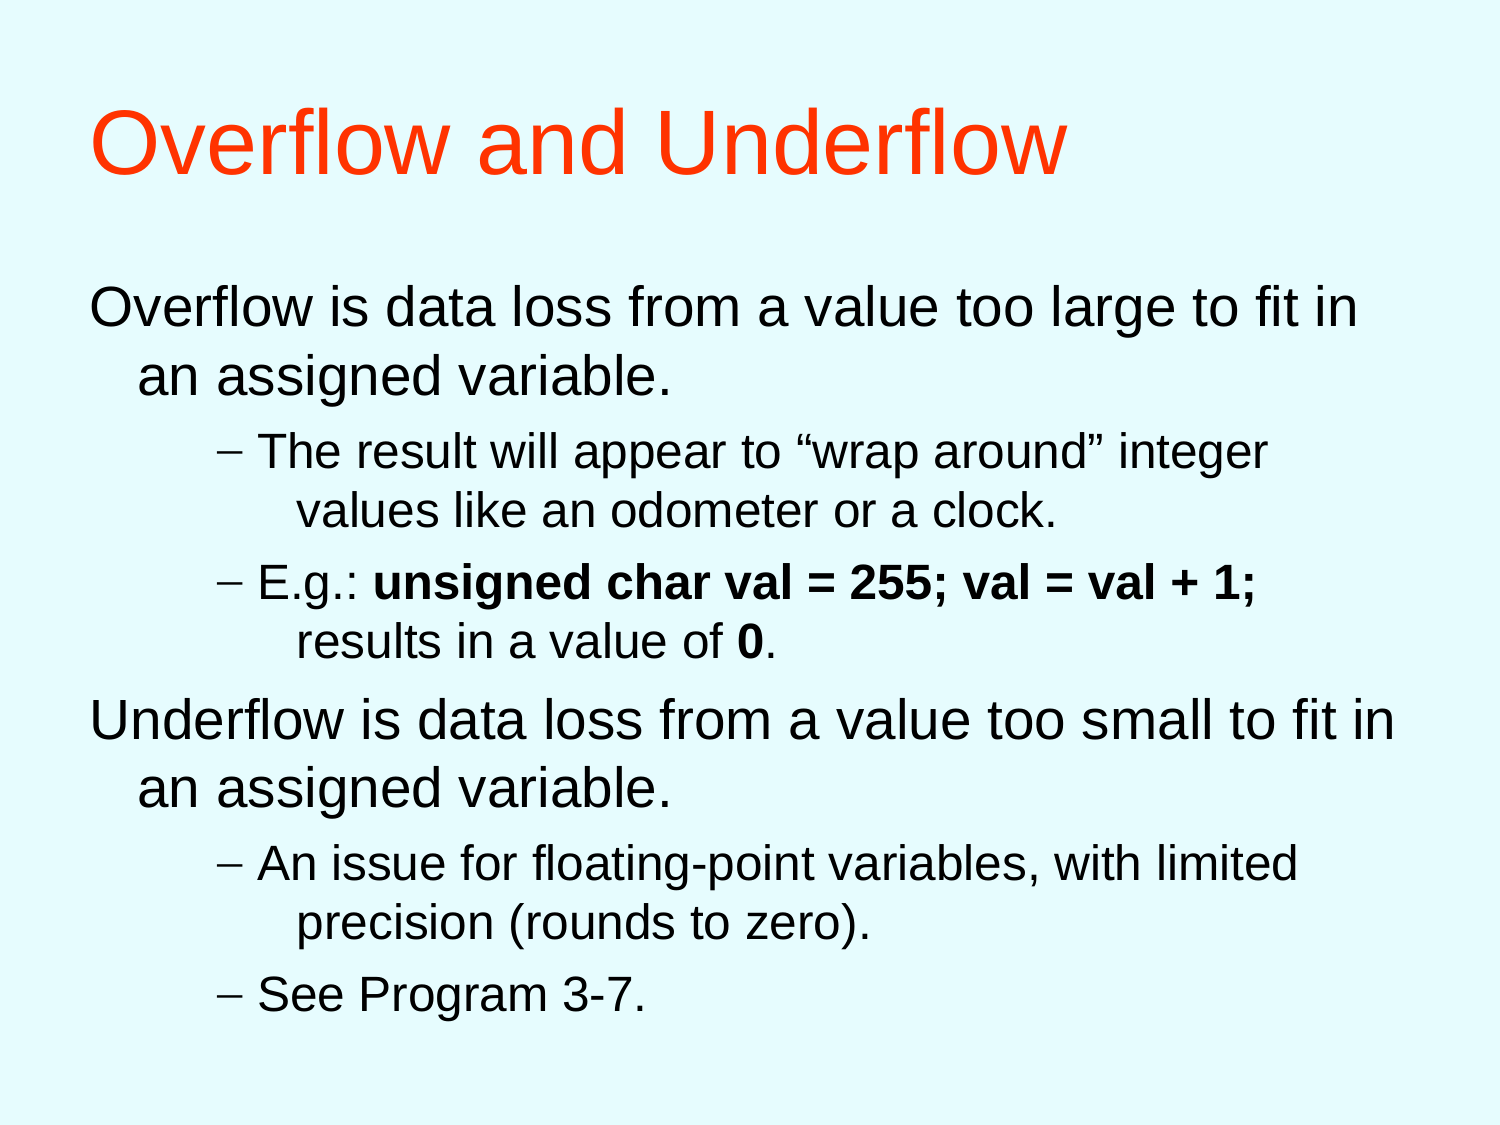

# Overflow and Underflow
Overflow is data loss from a value too large to fit in an assigned variable.
The result will appear to “wrap around” integer values like an odometer or a clock.
E.g.: unsigned char val = 255; val = val + 1; results in a value of 0.
Underflow is data loss from a value too small to fit in an assigned variable.
An issue for floating-point variables, with limited precision (rounds to zero).
See Program 3-7.